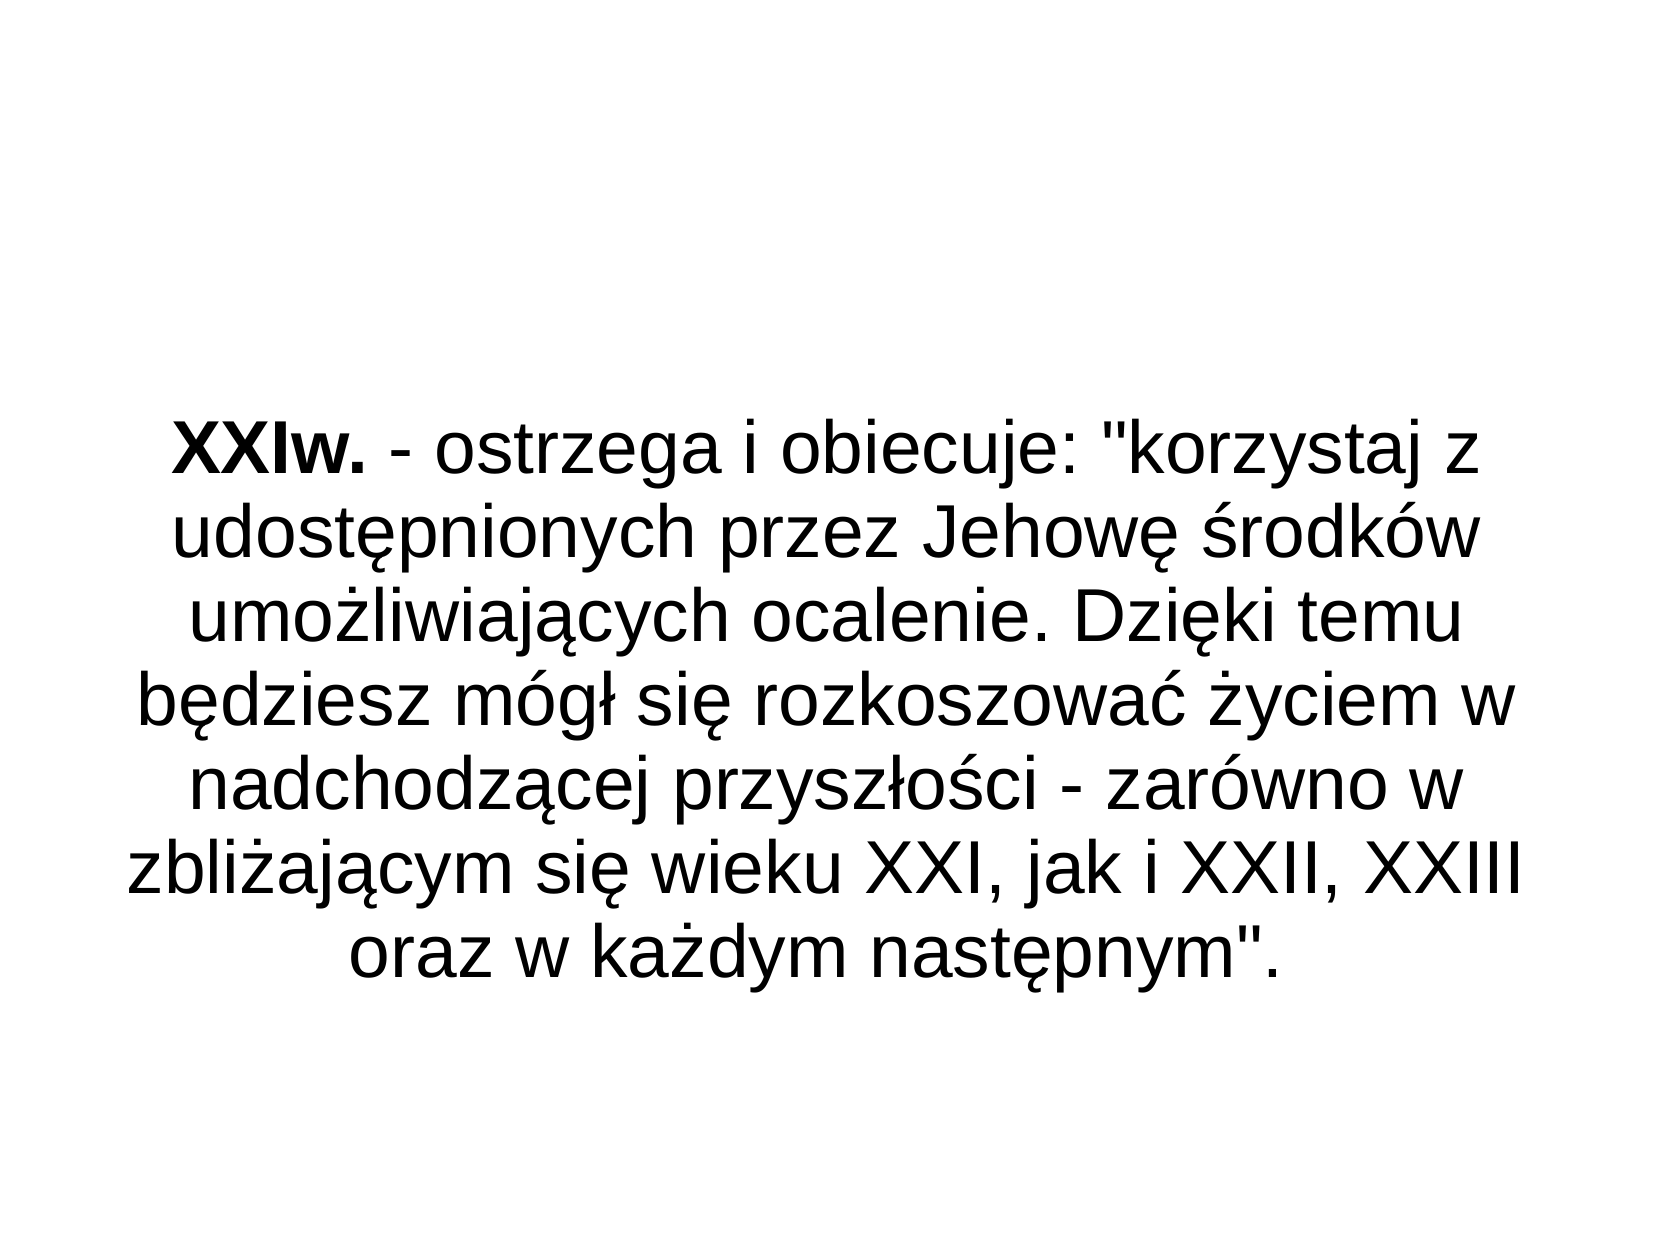

#
XXIw. - ostrzega i obiecuje: "korzystaj z udostępnionych przez Jehowę środków umożliwiających ocalenie. Dzięki temu będziesz mógł się rozkoszować życiem w nadchodzącej przyszłości - zarówno w zbliżającym się wieku XXI, jak i XXII, XXIII oraz w każdym następnym".